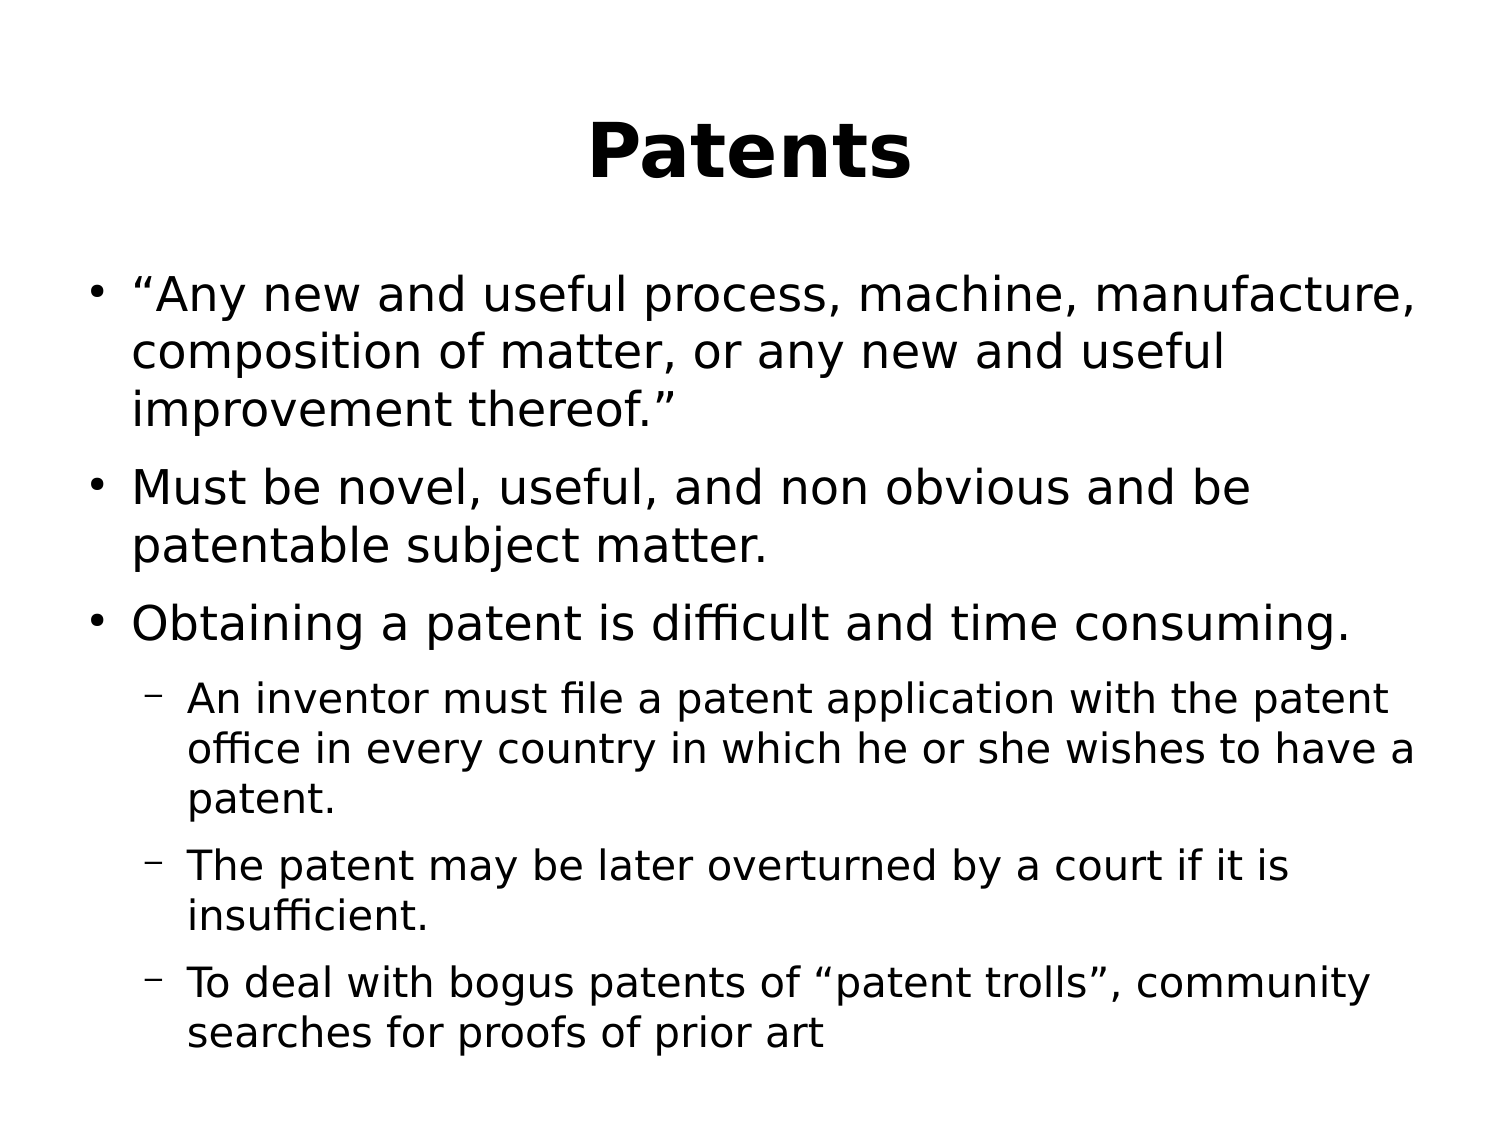

# Patents
“Any new and useful process, machine, manufacture, composition of matter, or any new and useful improvement thereof.”
Must be novel, useful, and non obvious and be patentable subject matter.
Obtaining a patent is difficult and time consuming.
An inventor must file a patent application with the patent office in every country in which he or she wishes to have a patent.
The patent may be later overturned by a court if it is insufficient.
To deal with bogus patents of “patent trolls”, community searches for proofs of prior art